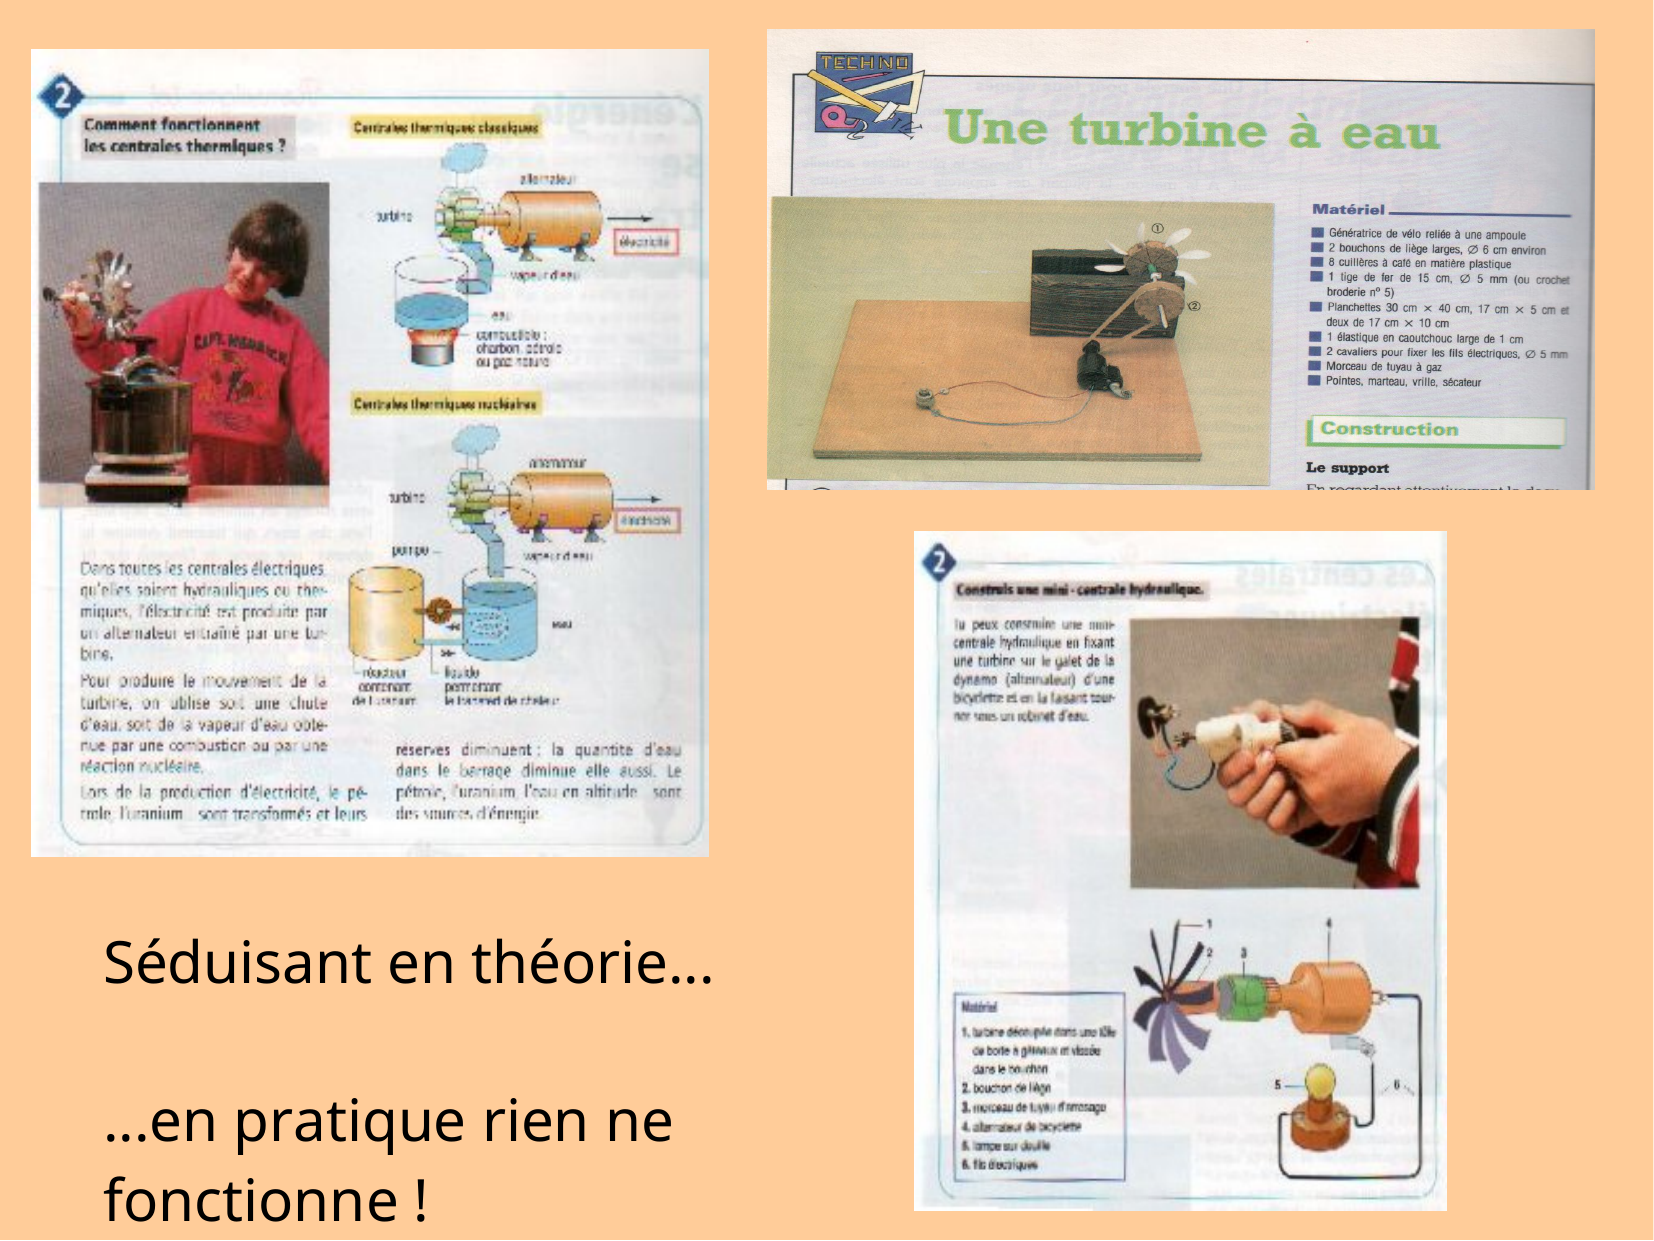

Séduisant en théorie...
...en pratique rien ne fonctionne !